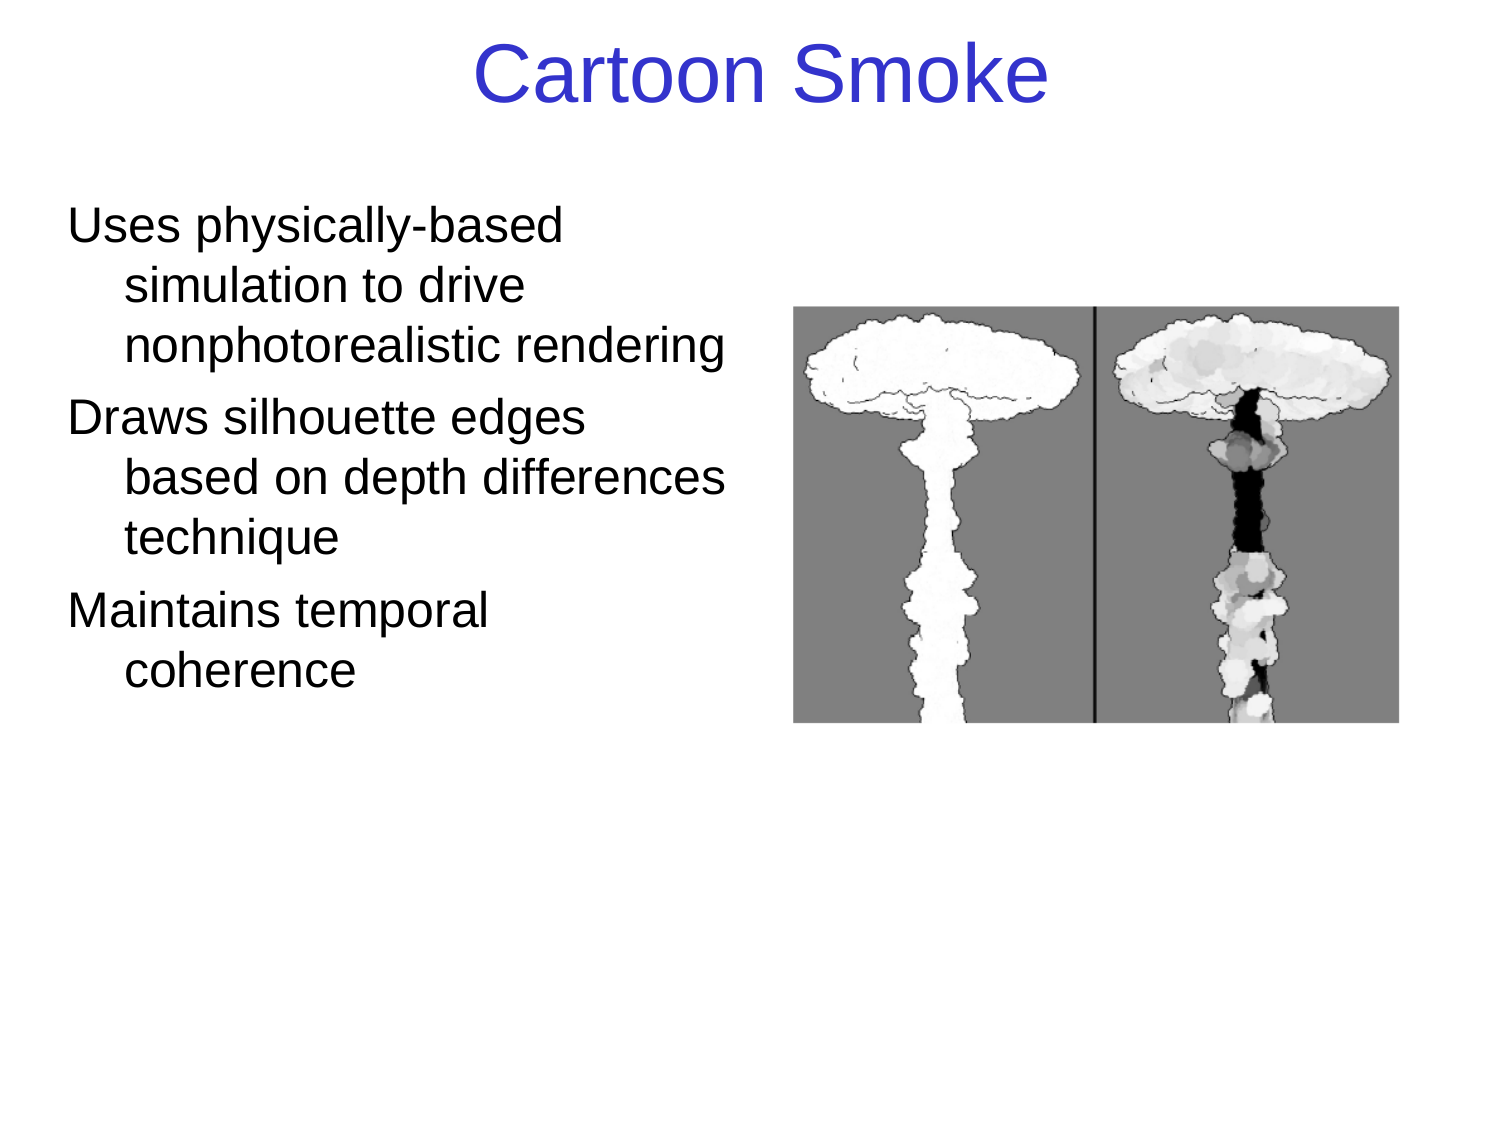

# Cartoon Smoke
Uses physically-based simulation to drive nonphotorealistic rendering
Draws silhouette edges based on depth differences technique
Maintains temporal coherence